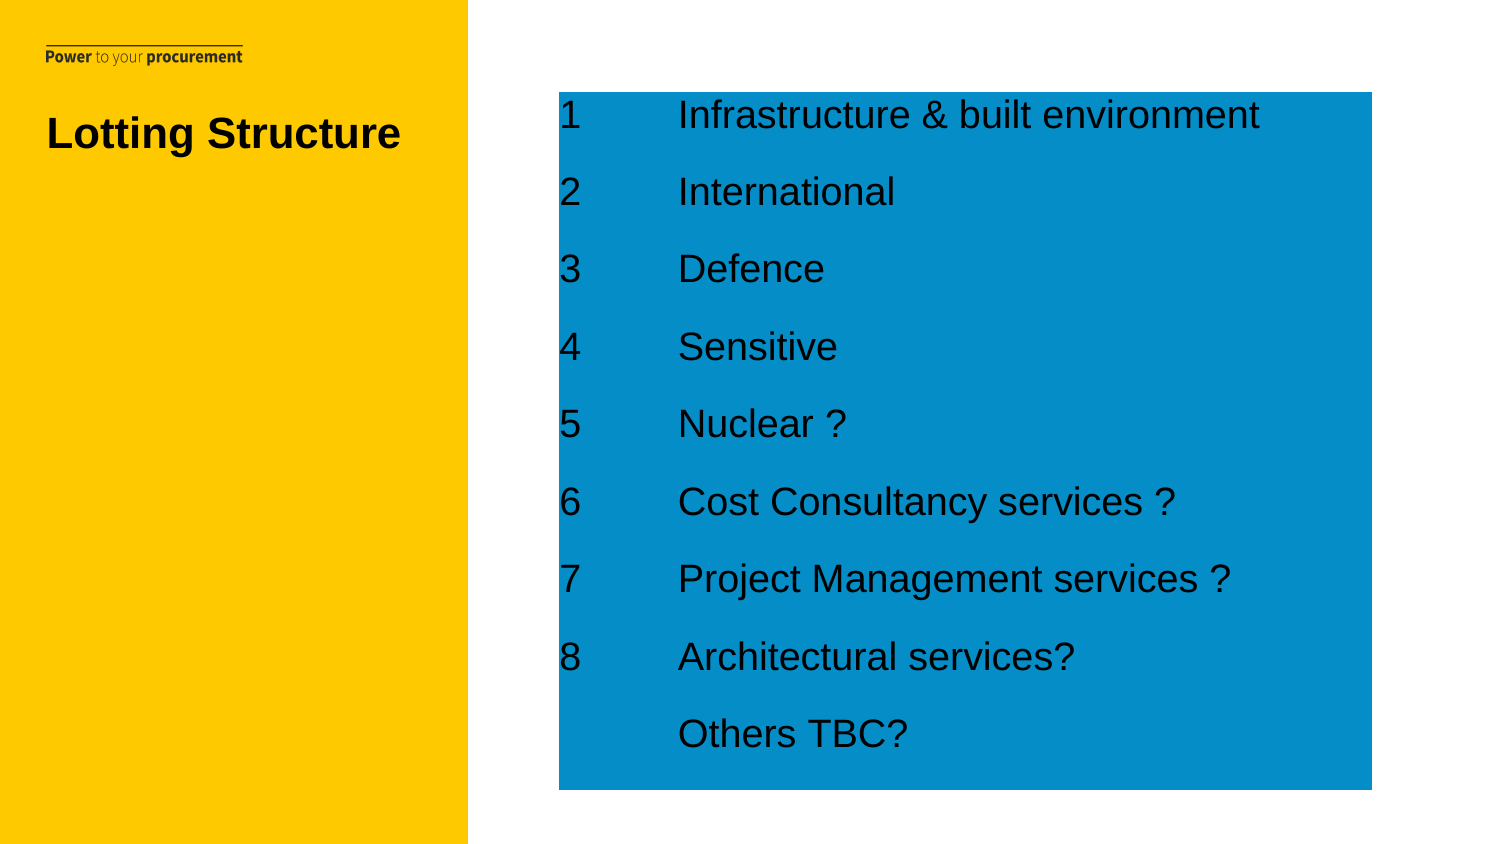

| 1 | Infrastructure & built environment |
| --- | --- |
| 2 | International |
| 3 | Defence |
| 4 | Sensitive |
| 5 | Nuclear ? |
| 6 | Cost Consultancy services ? |
| 7 | Project Management services ? |
| 8 | Architectural services? |
| | Others TBC? |
# Lotting Structure